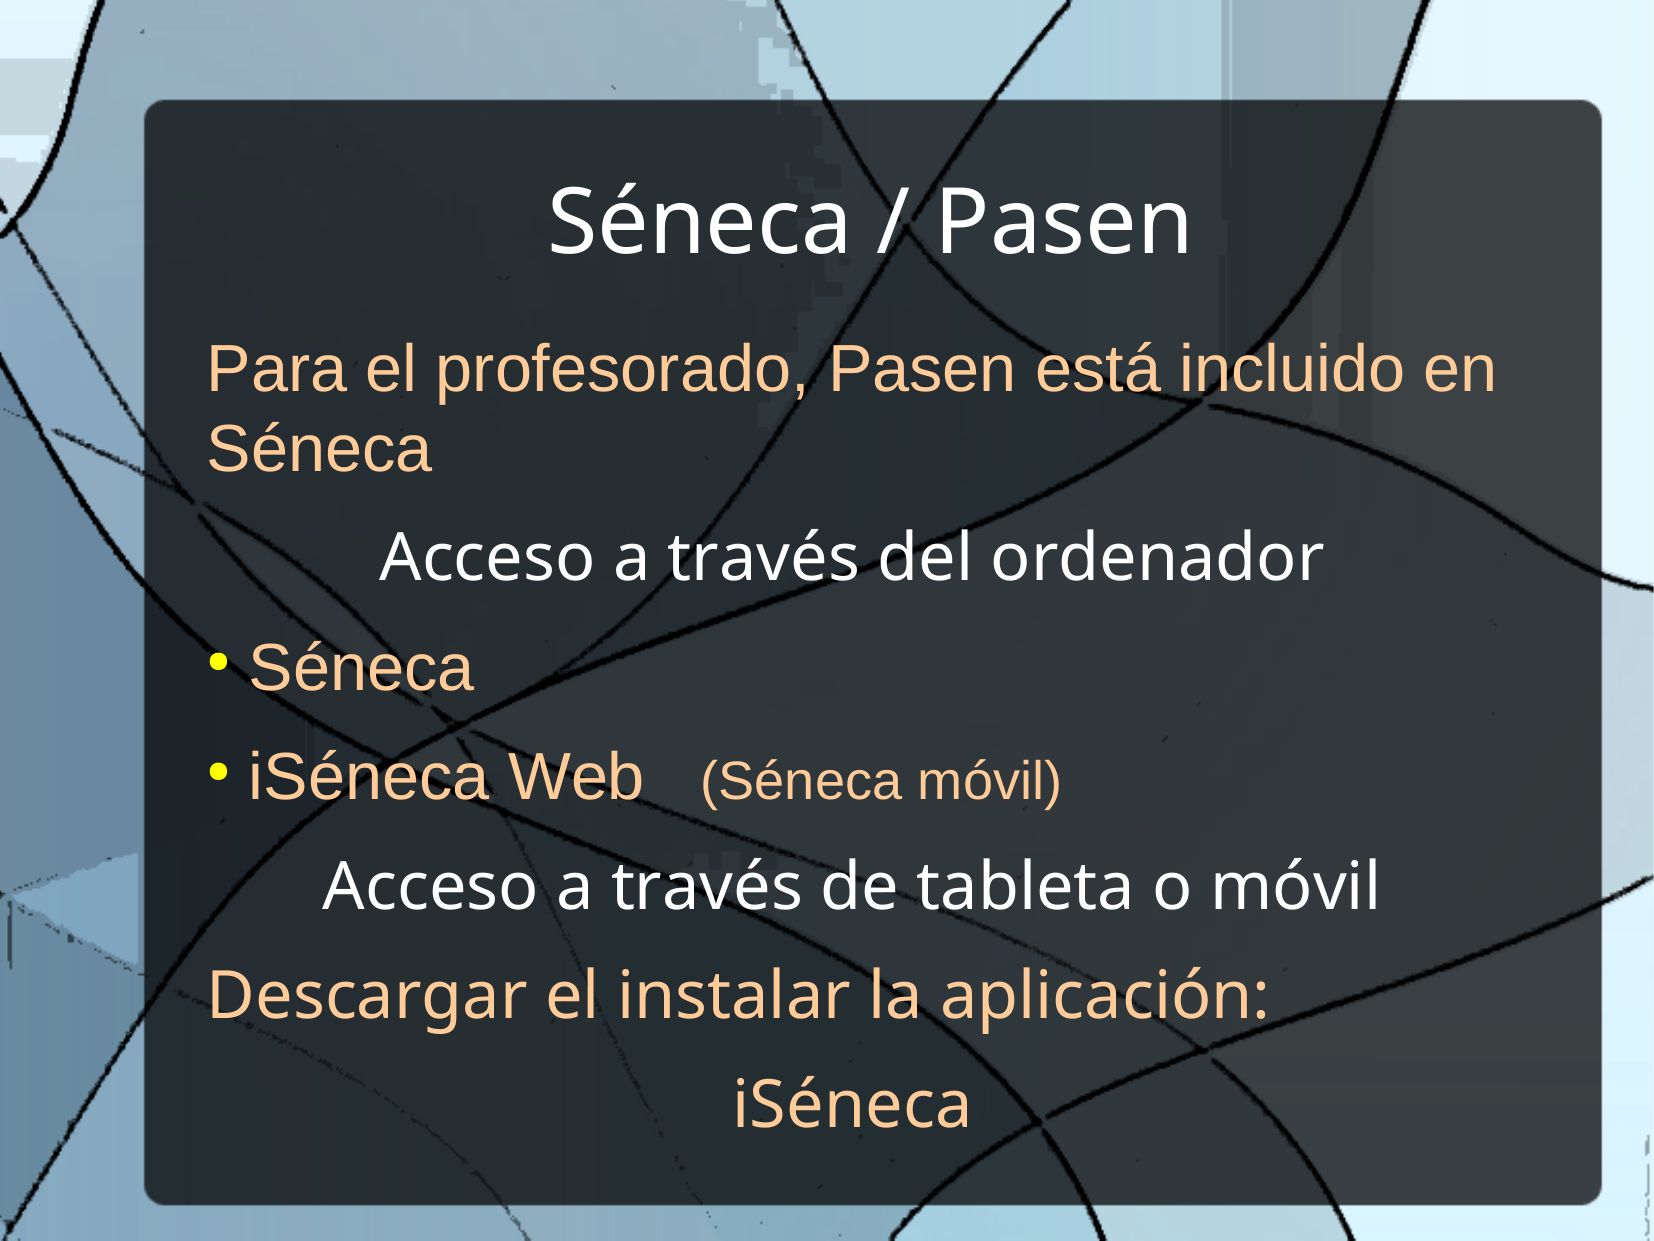

# Séneca / Pasen
Para el profesorado, Pasen está incluido en Séneca
Acceso a través del ordenador
 Séneca
 iSéneca Web (Séneca móvil)
Acceso a través de tableta o móvil
Descargar el instalar la aplicación:
iSéneca